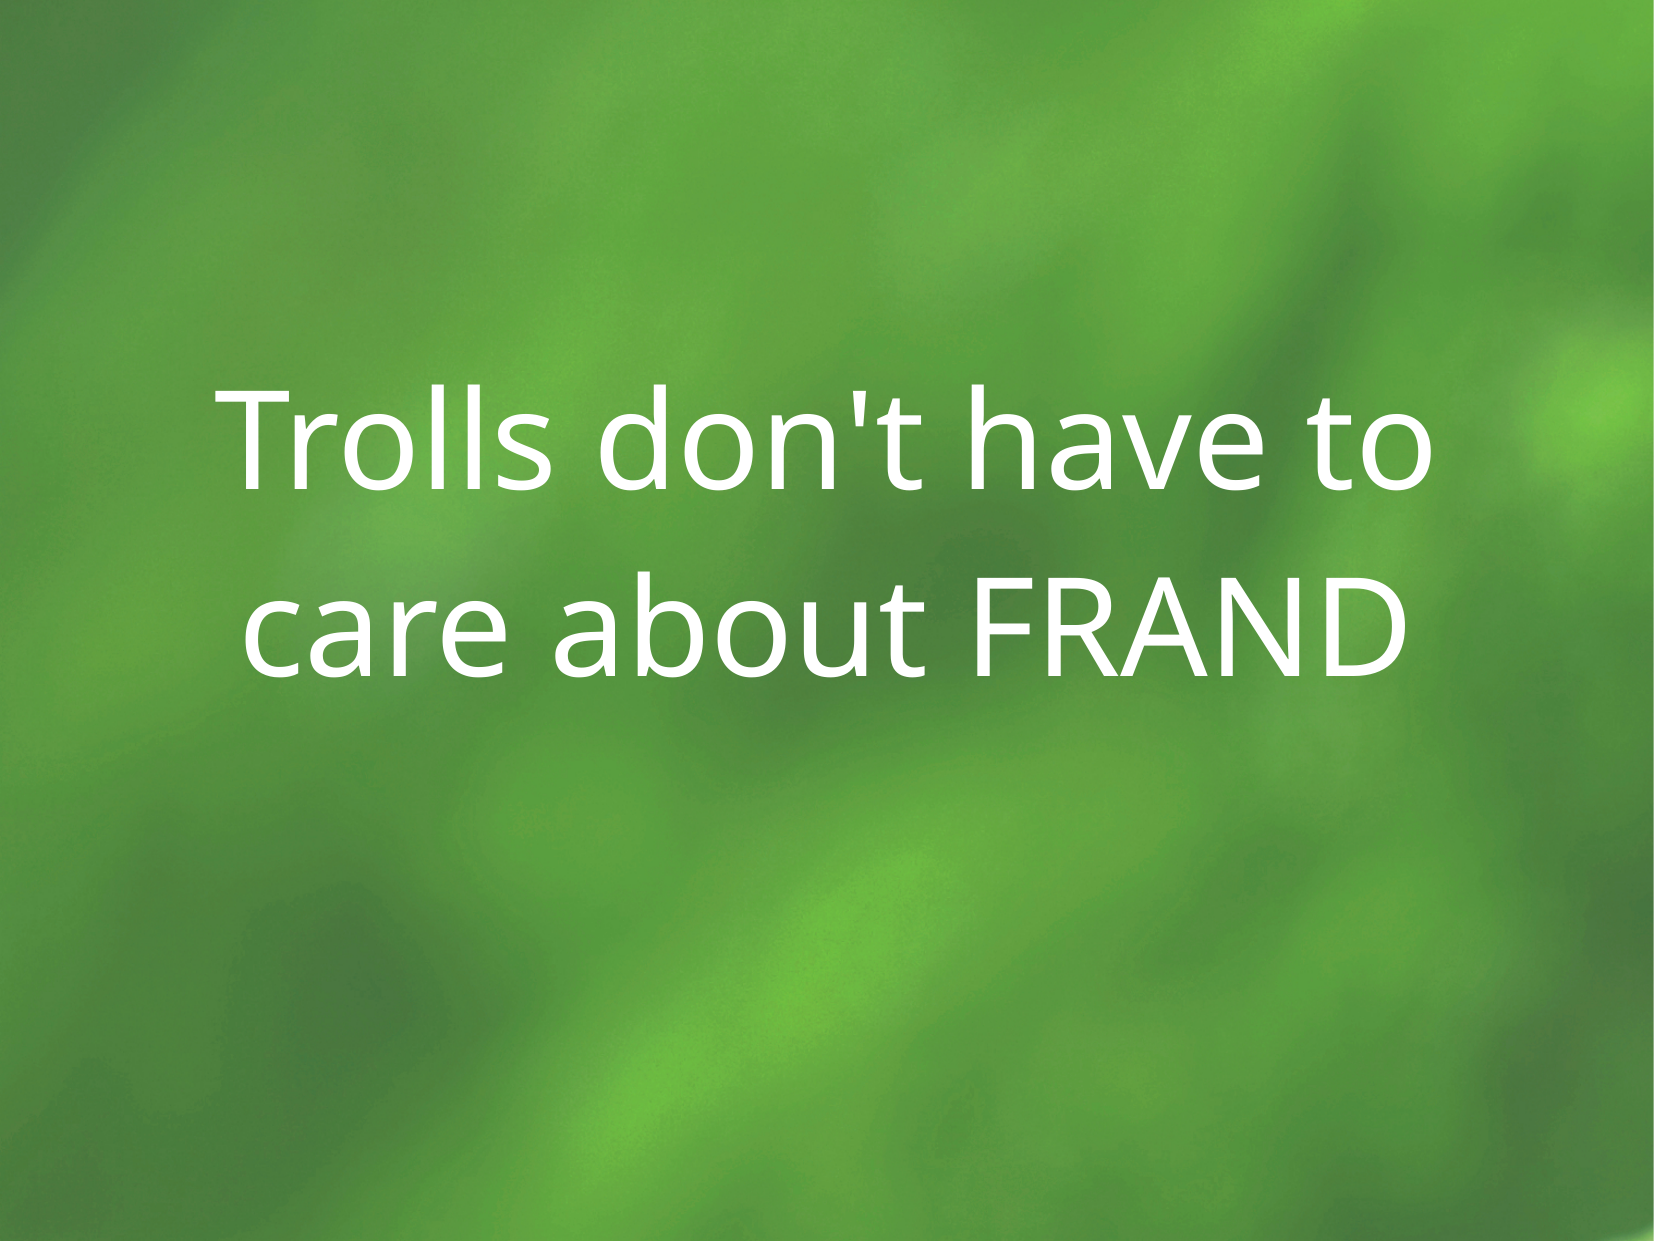

# Trolls don't have to care about FRAND